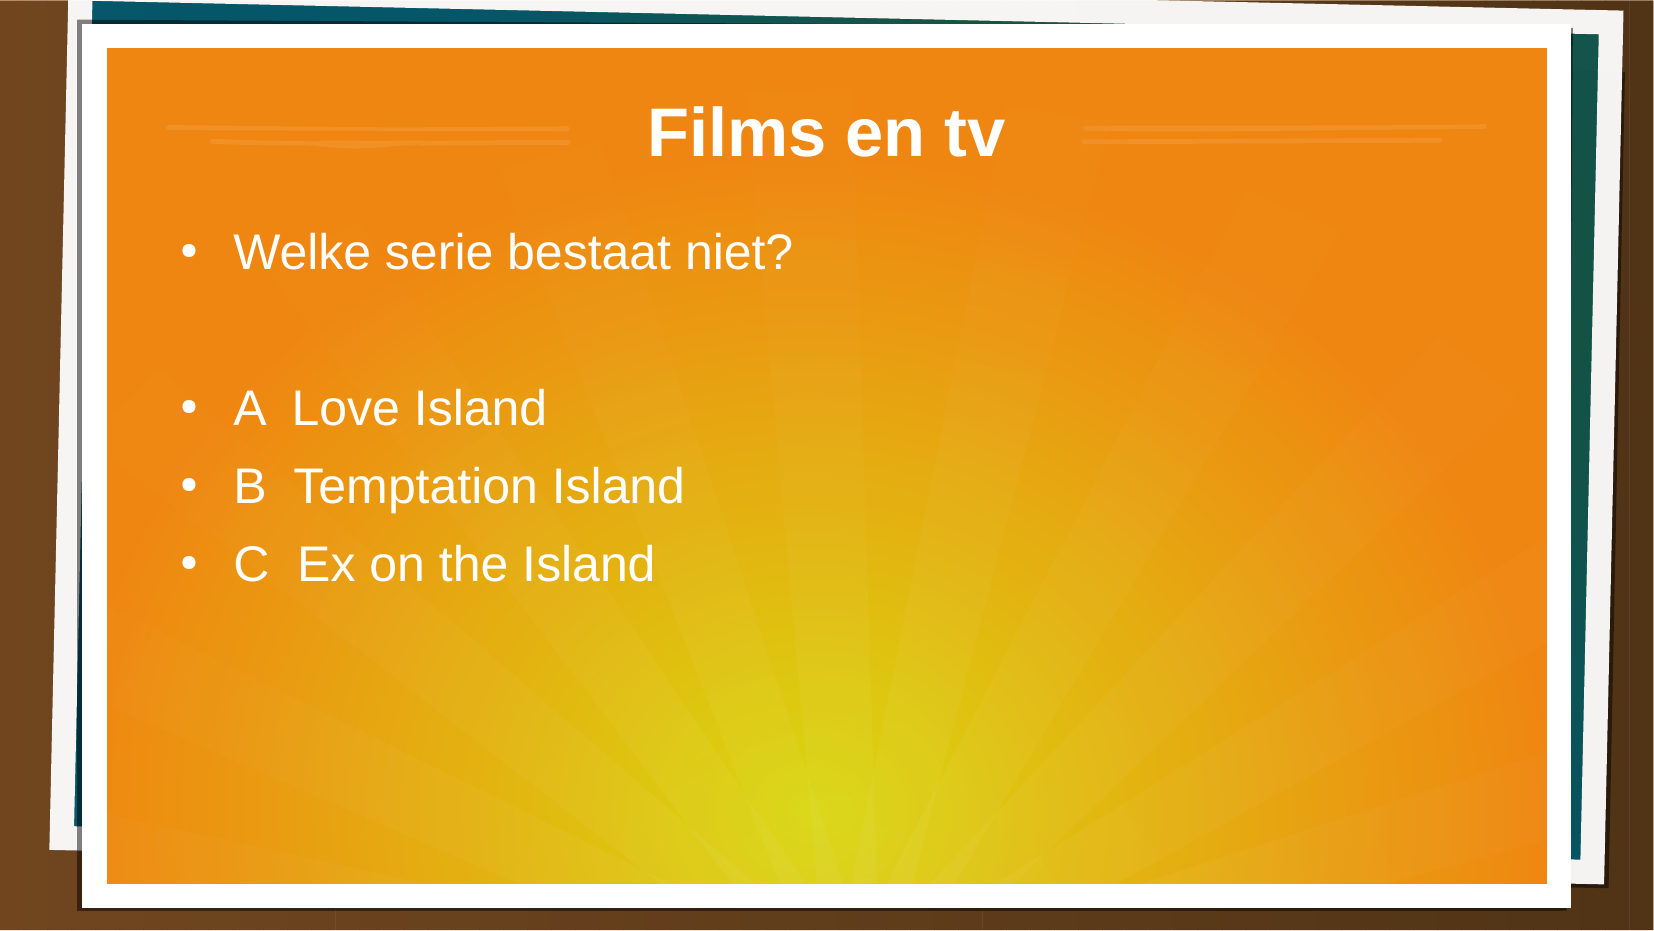

# Films en tv
Welke serie bestaat niet?
A Love Island
B Temptation Island
C Ex on the Island